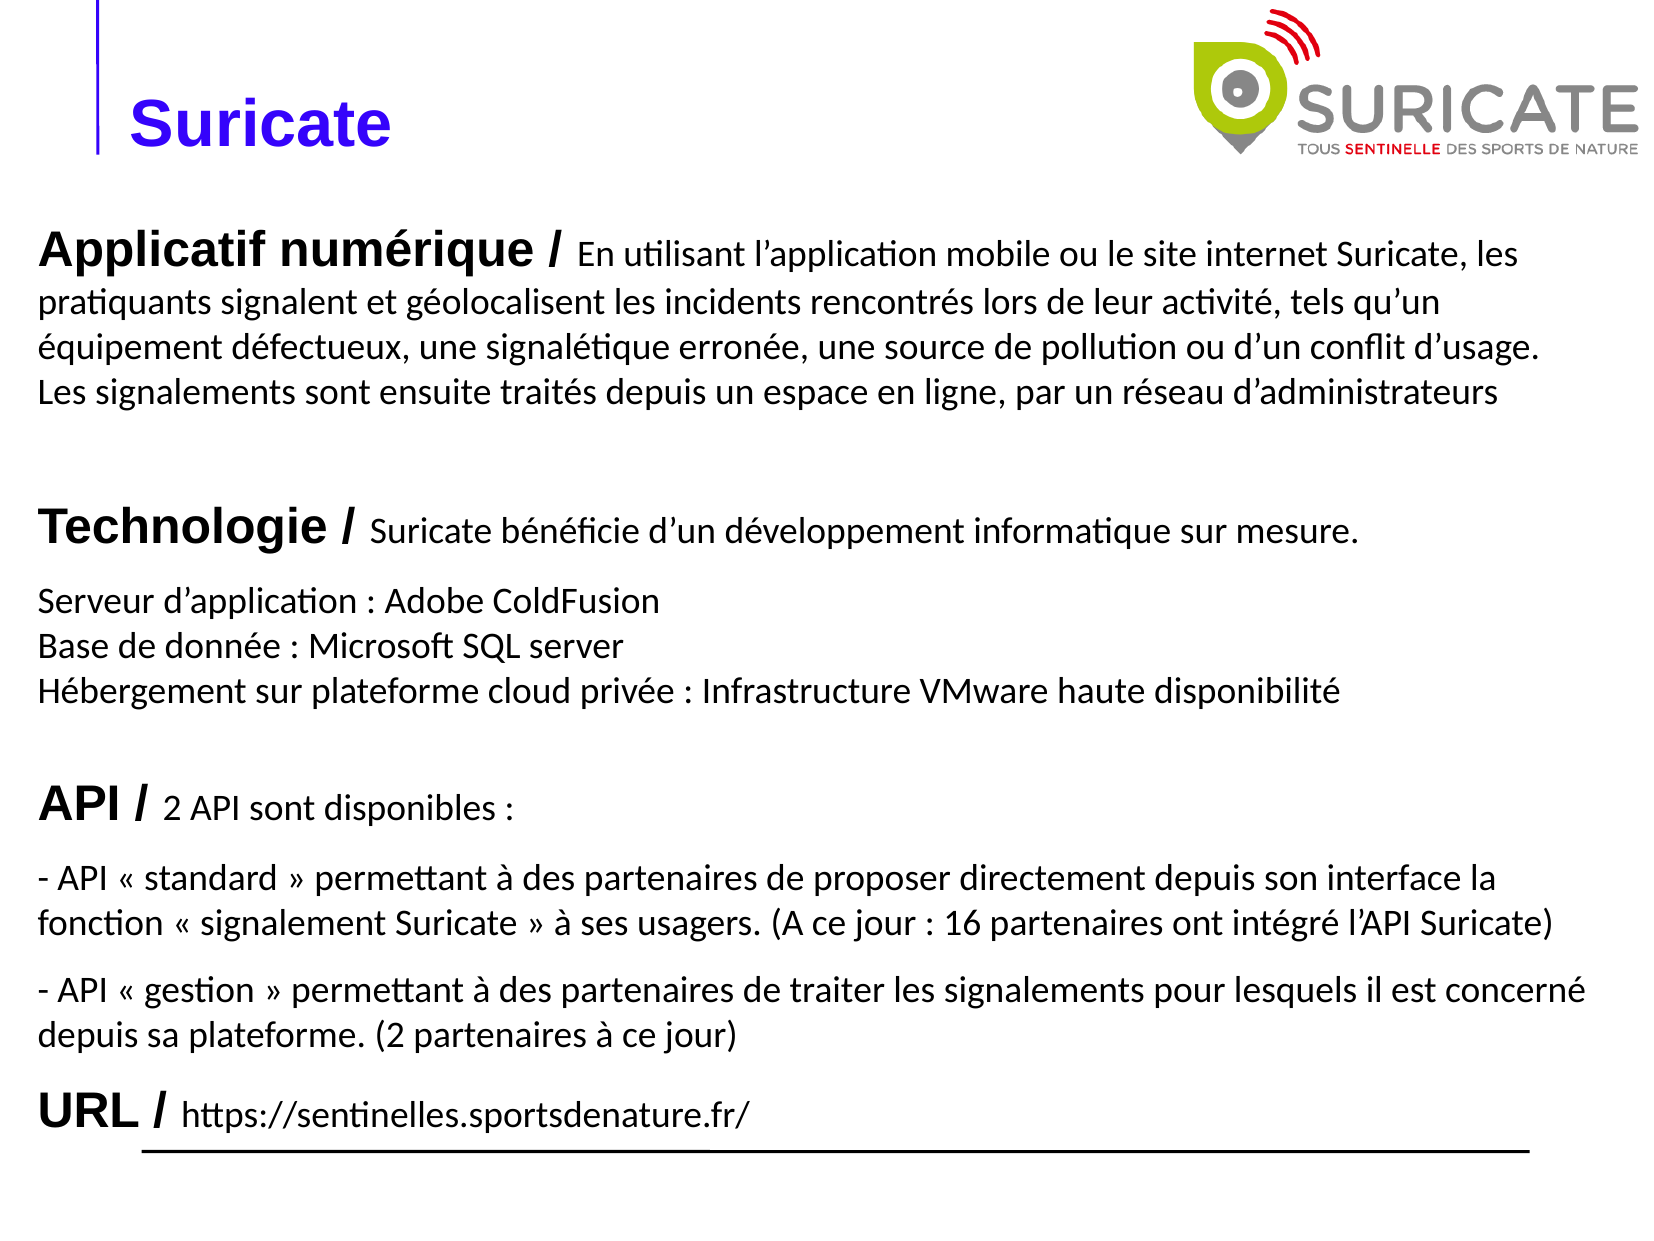

Suricate
Applicatif numérique / En utilisant l’application mobile ou le site internet Suricate, les pratiquants signalent et géolocalisent les incidents rencontrés lors de leur activité, tels qu’un équipement défectueux, une signalétique erronée, une source de pollution ou d’un conflit d’usage. Les signalements sont ensuite traités depuis un espace en ligne, par un réseau d’administrateurs
Technologie / Suricate bénéficie d’un développement informatique sur mesure.
Serveur d’application : Adobe ColdFusion
Base de donnée : Microsoft SQL server
Hébergement sur plateforme cloud privée : Infrastructure VMware haute disponibilité
API / 2 API sont disponibles :
- API « standard » permettant à des partenaires de proposer directement depuis son interface la fonction « signalement Suricate » à ses usagers. (A ce jour : 16 partenaires ont intégré l’API Suricate)
- API « gestion » permettant à des partenaires de traiter les signalements pour lesquels il est concerné depuis sa plateforme. (2 partenaires à ce jour)
URL / https://sentinelles.sportsdenature.fr/